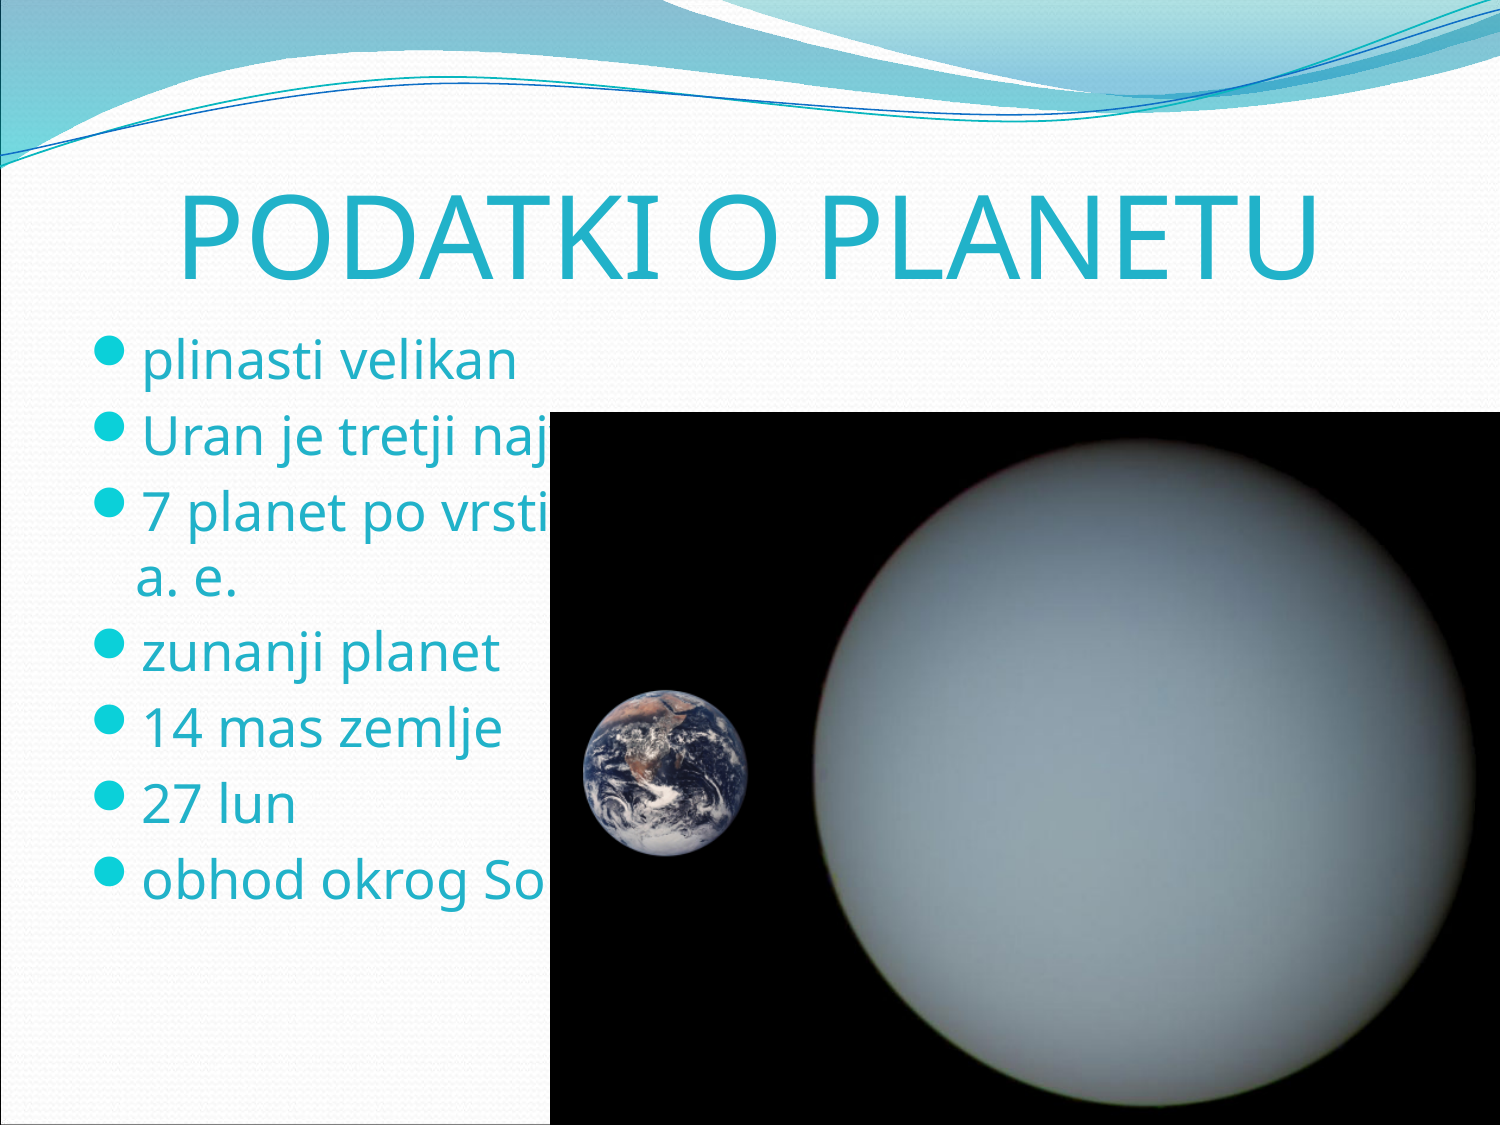

# PODATKI O PLANETU
plinasti velikan
Uran je tretji največji planet v osončju
7 planet po vrsti od Sonca od njega je oddaljen 19 a. e.
zunanji planet
14 mas zemlje
27 lun
obhod okrog Sonca naredi v 84 zemeljskih letih